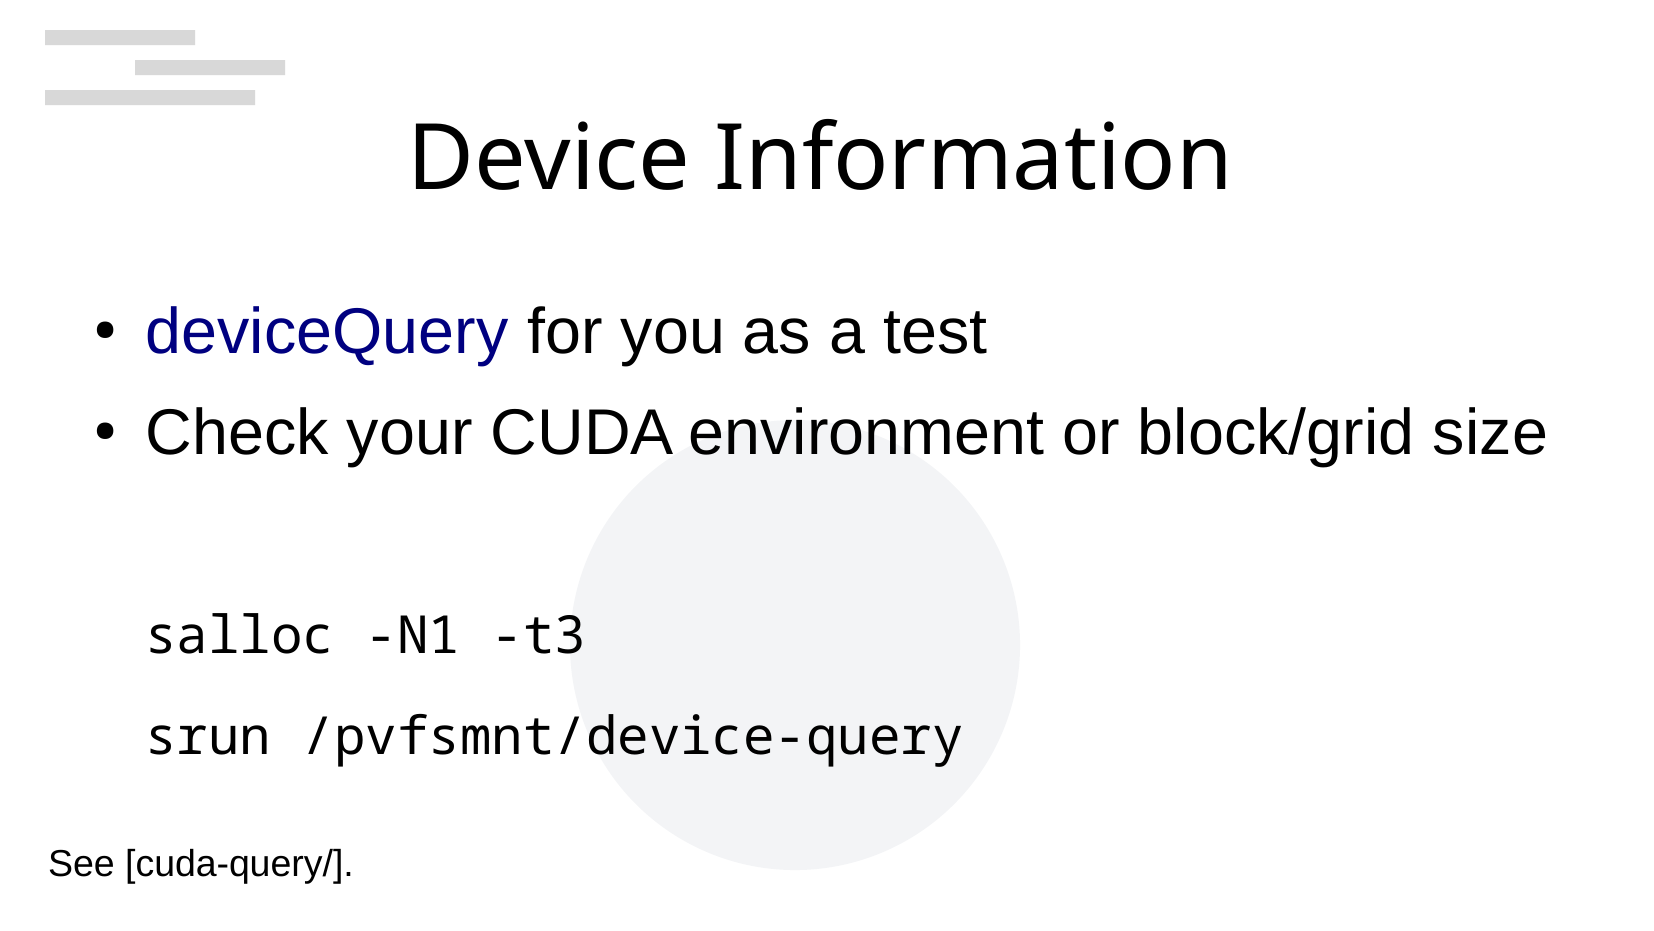

# Device Information
deviceQuery for you as a test
Check your CUDA environment or block/grid size
salloc -N1 -t3
srun /pvfsmnt/device-query
See [cuda-query/].